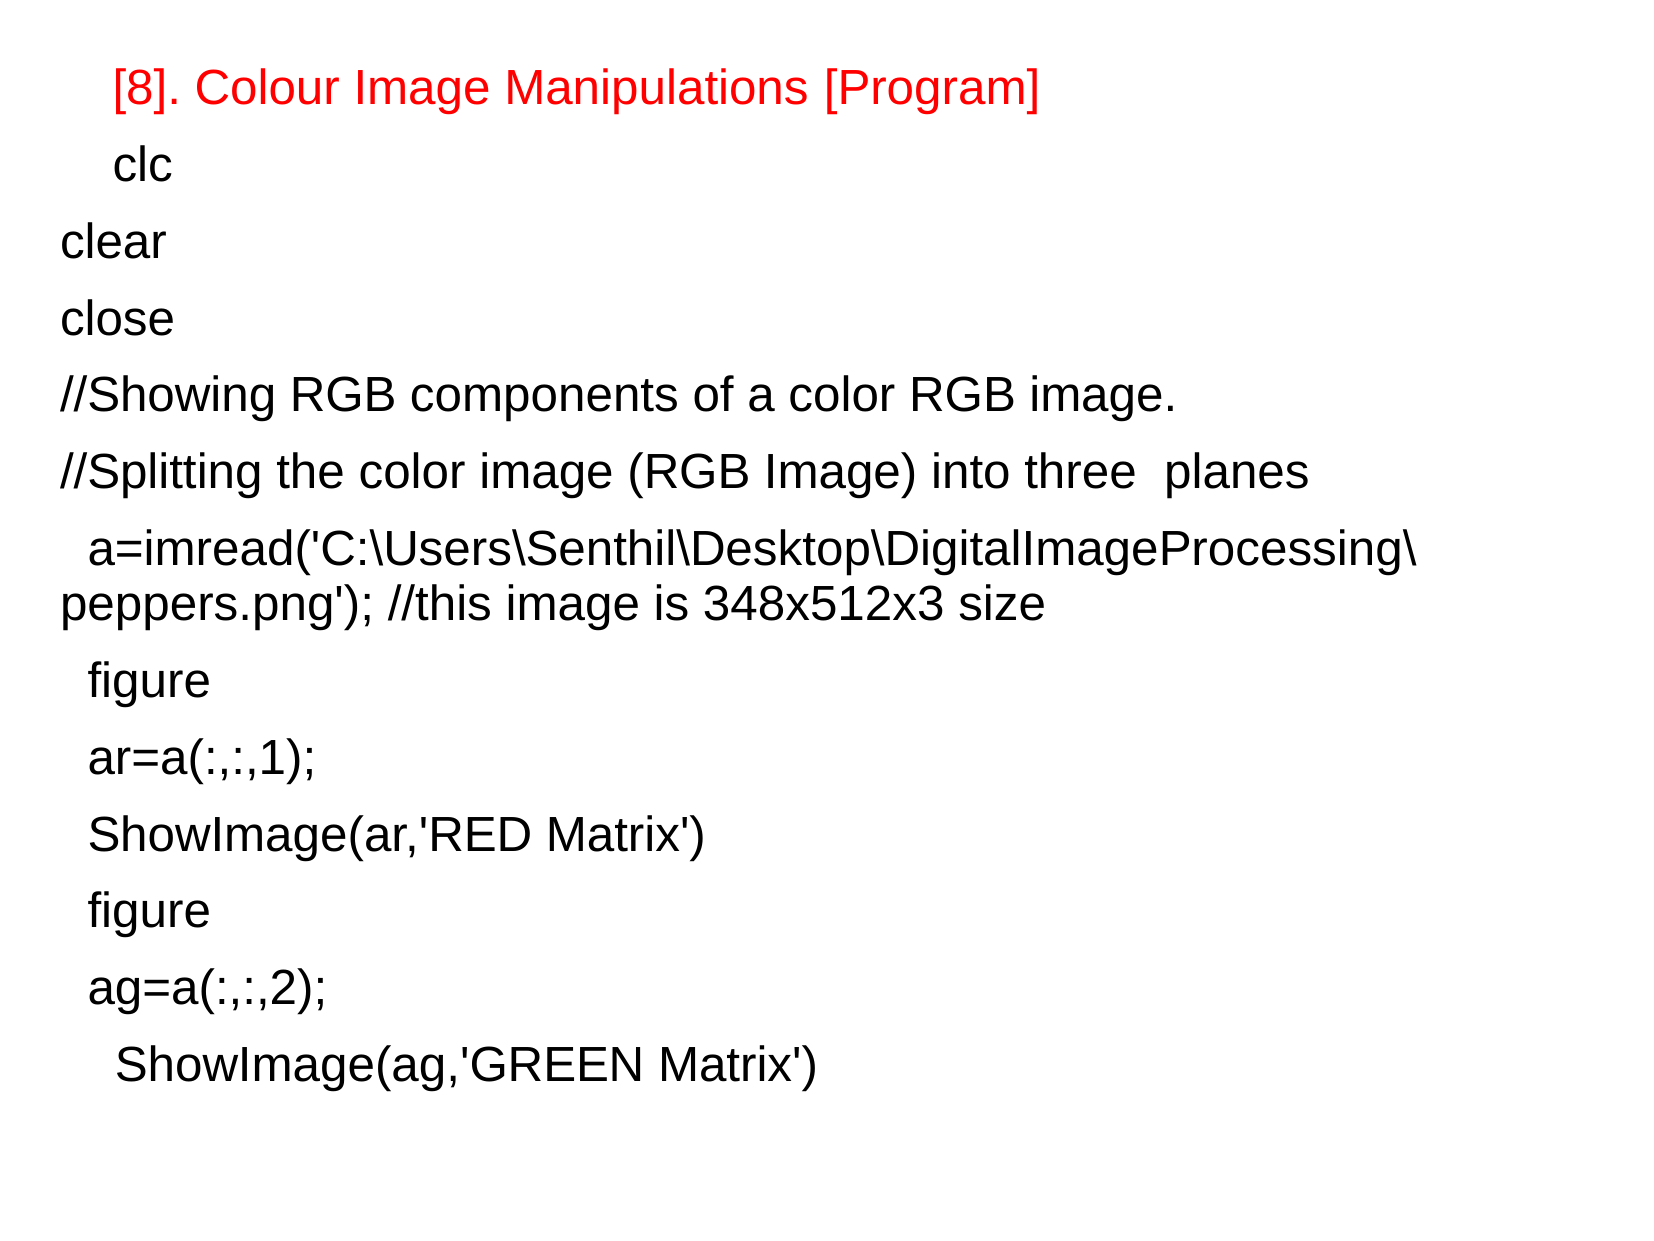

# [8]. Colour Image Manipulations [Program]
clc
clear
close
//Showing RGB components of a color RGB image.
//Splitting the color image (RGB Image) into three planes
 a=imread('C:\Users\Senthil\Desktop\DigitalImageProcessing\peppers.png'); //this image is 348x512x3 size
 figure
 ar=a(:,:,1);
 ShowImage(ar,'RED Matrix')
 figure
 ag=a(:,:,2);
 ShowImage(ag,'GREEN Matrix')